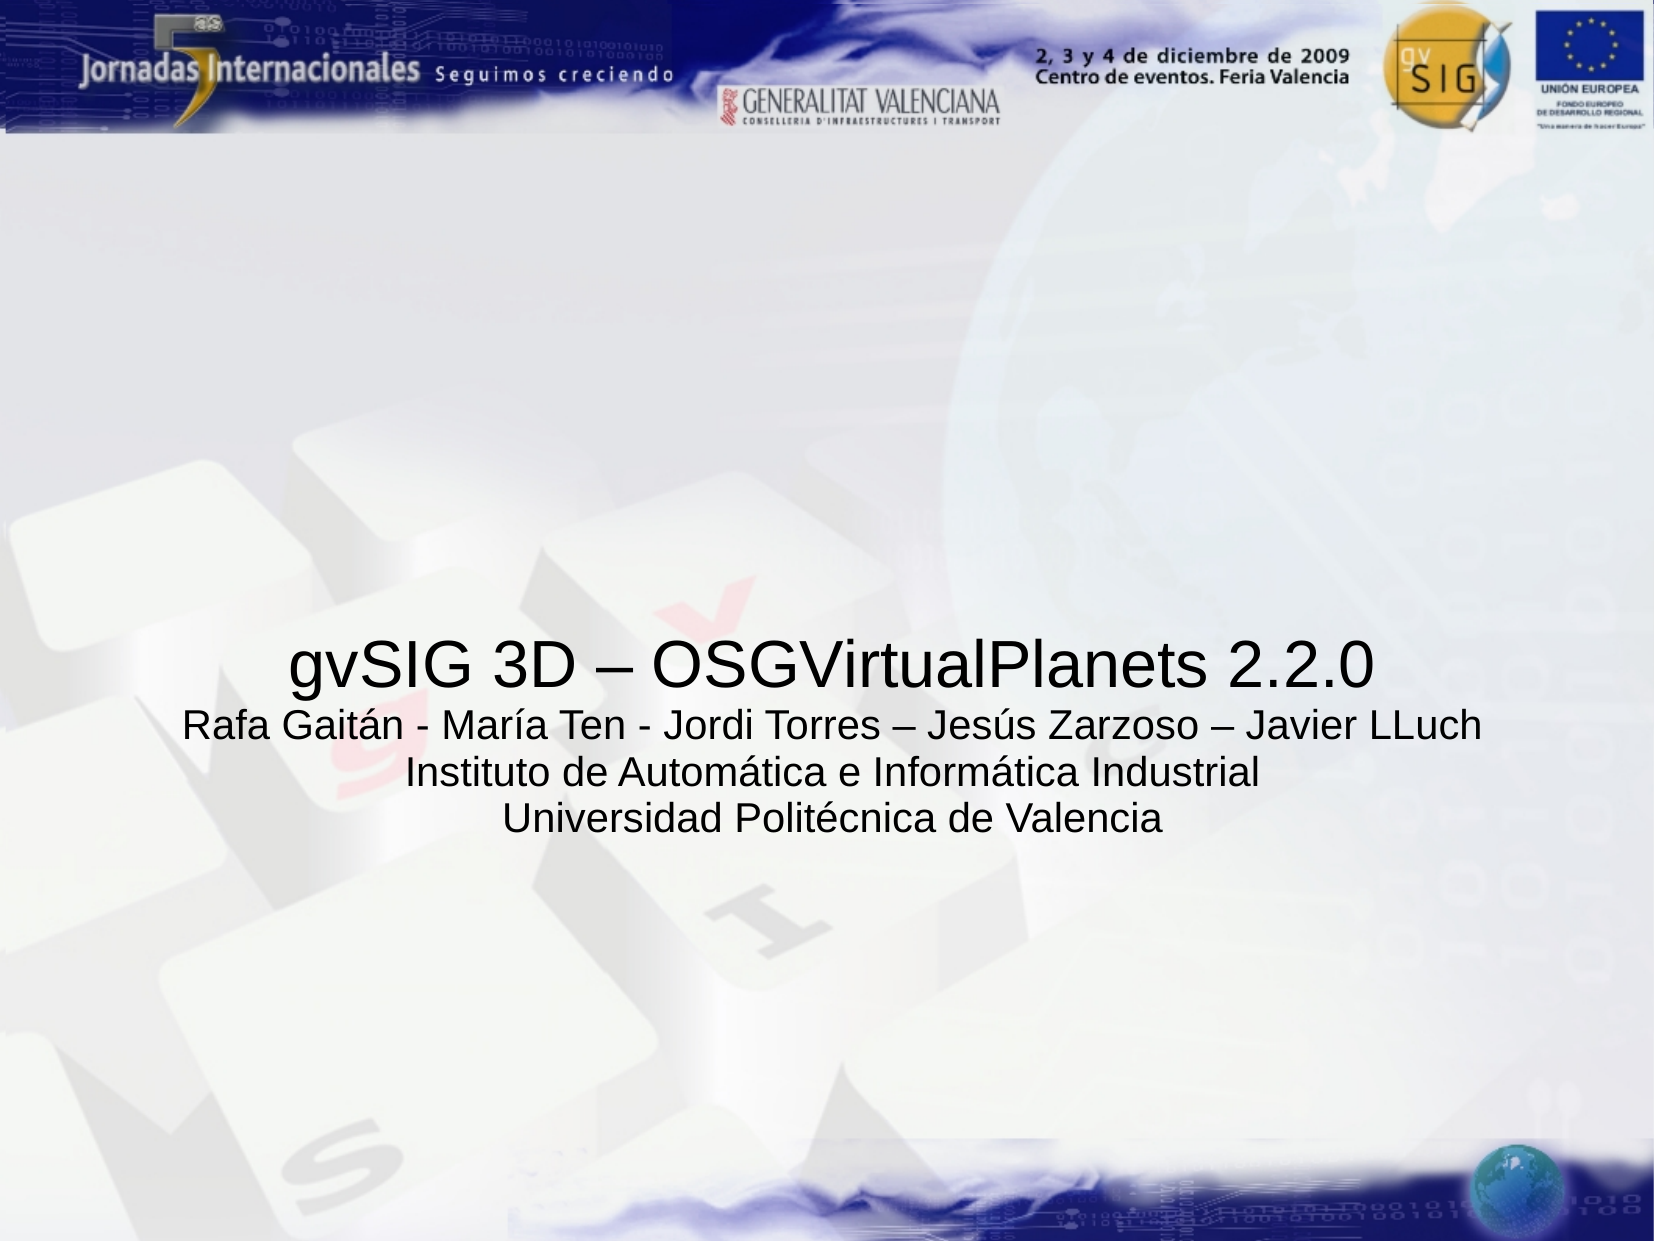

#
gvSIG 3D – OSGVirtualPlanets 2.2.0
Rafa Gaitán - María Ten - Jordi Torres – Jesús Zarzoso – Javier LLuch
Instituto de Automática e Informática Industrial
Universidad Politécnica de Valencia